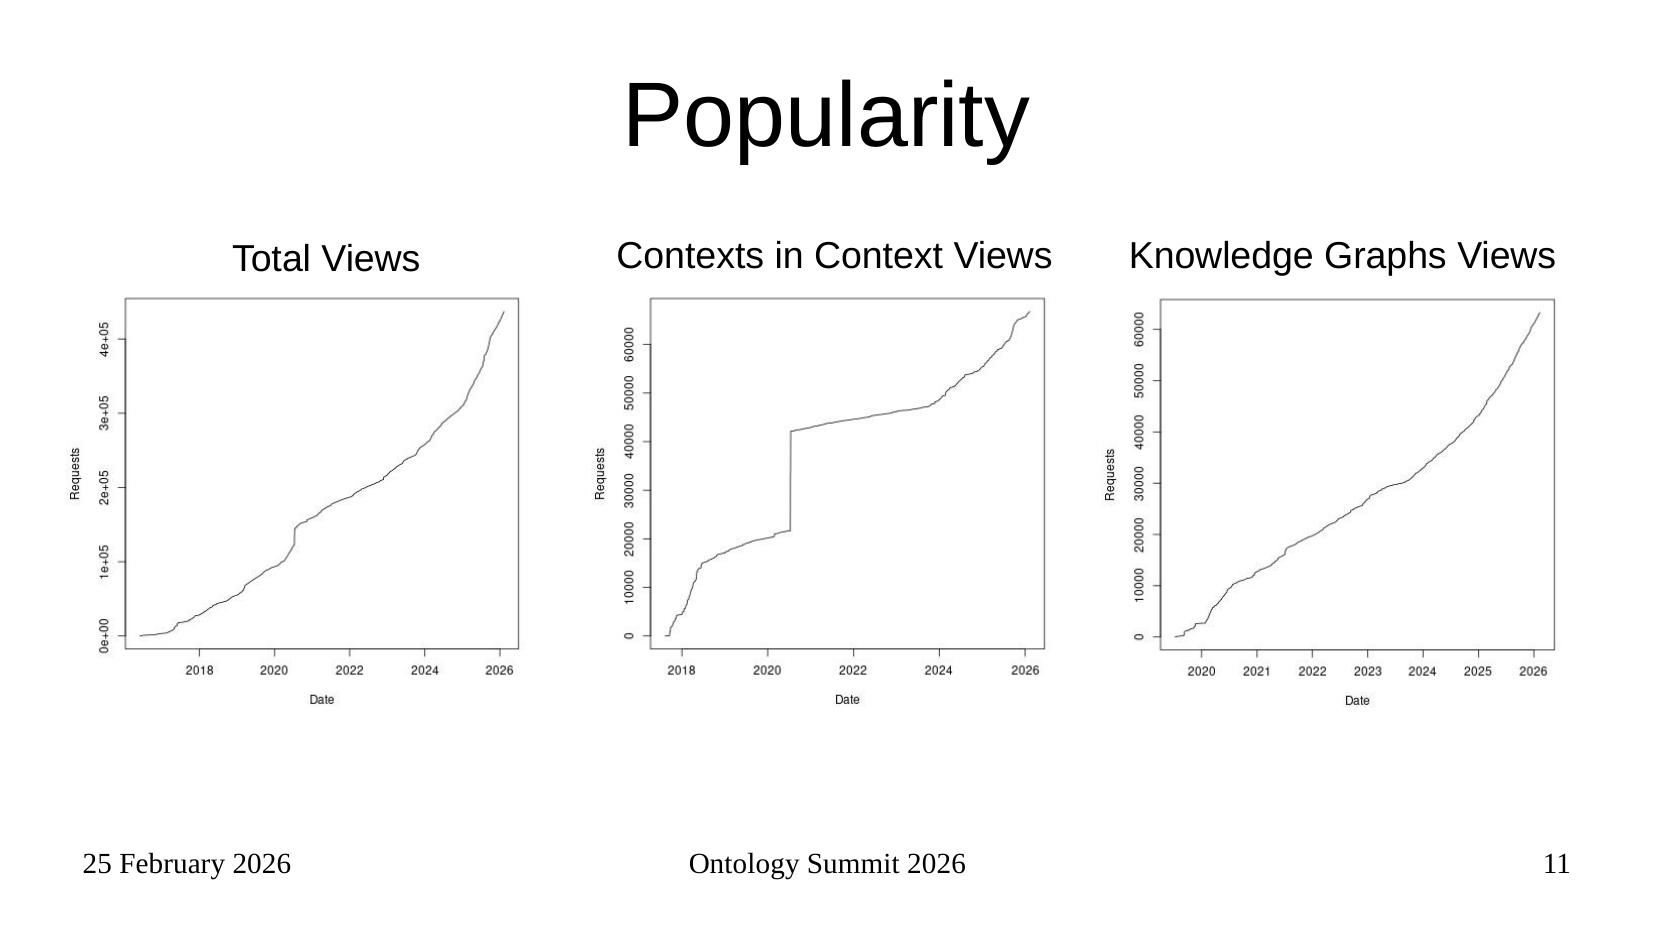

# Popularity
Contexts in Context Views
Knowledge Graphs Views
Total Views
25 February 2026
Ontology Summit 2026
11